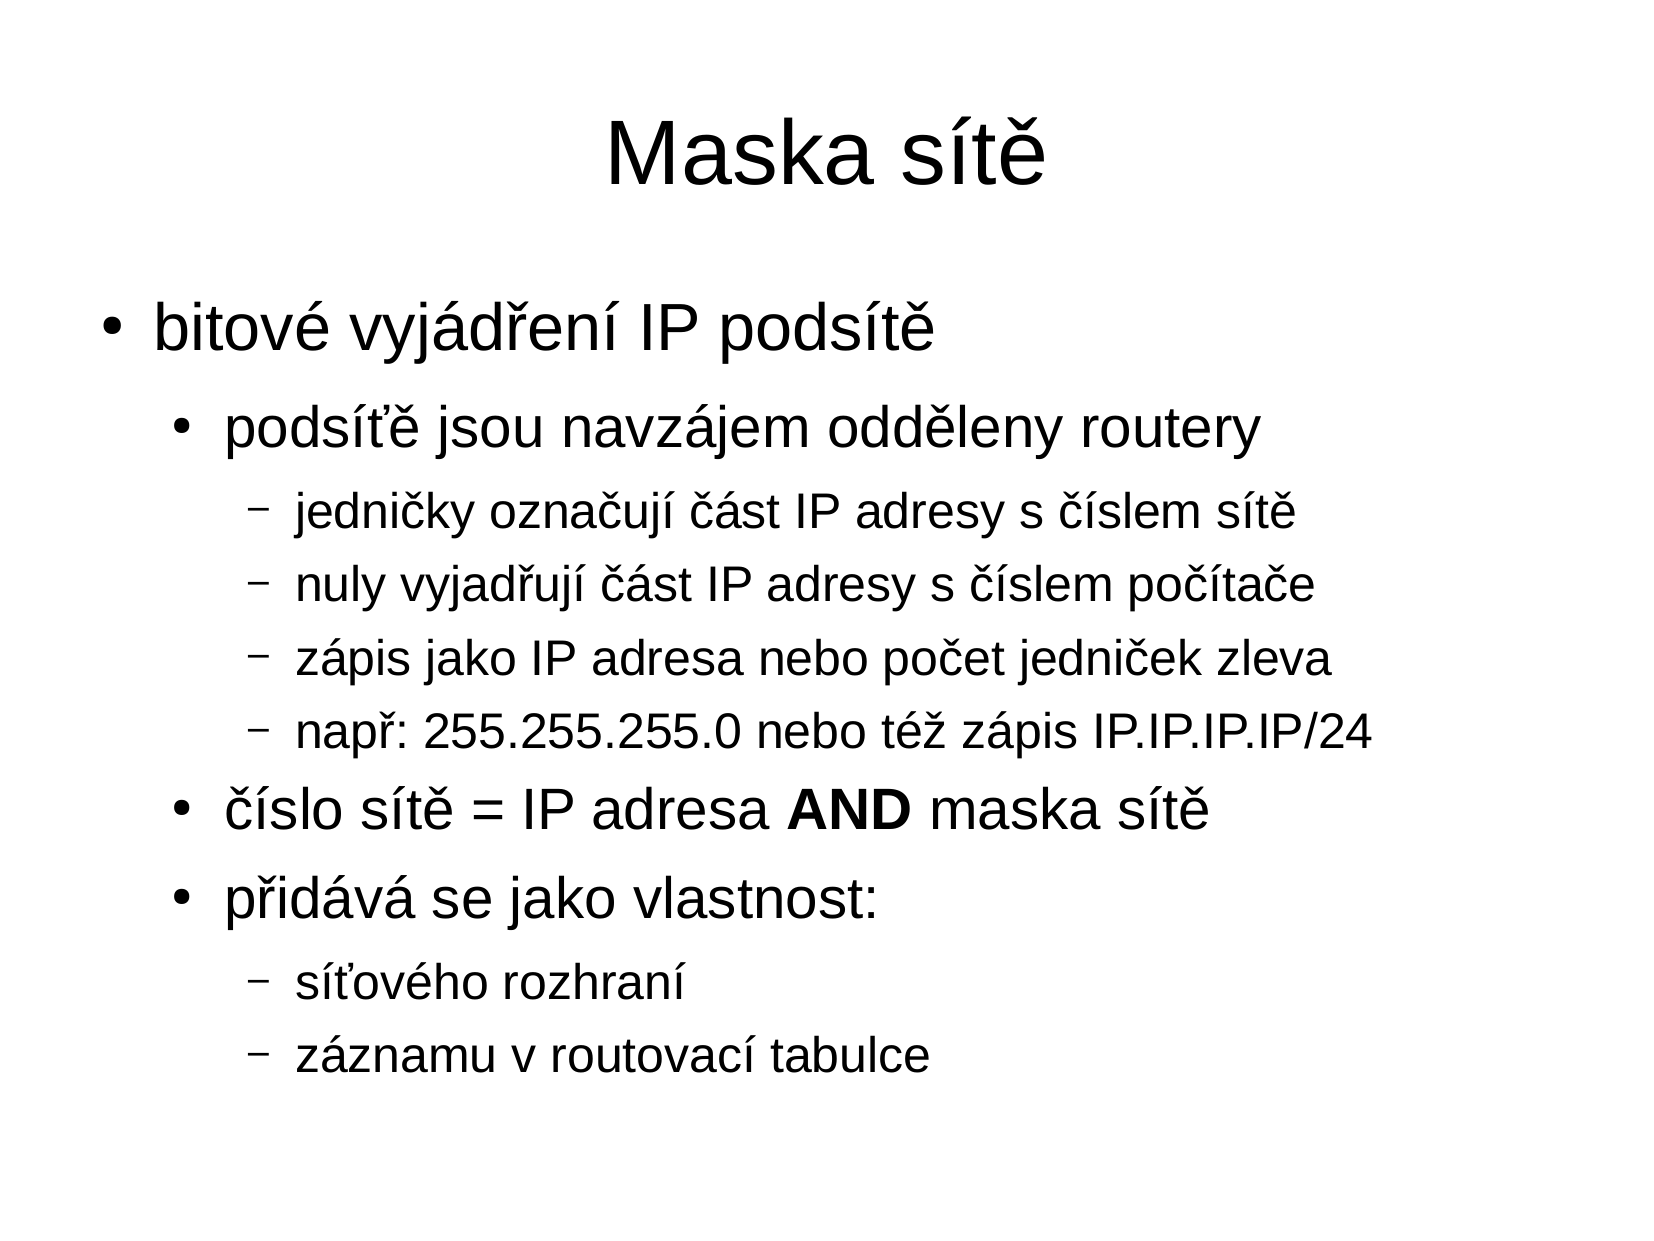

# Maska sítě
bitové vyjádření IP podsítě
podsíťě jsou navzájem odděleny routery
jedničky označují část IP adresy s číslem sítě
nuly vyjadřují část IP adresy s číslem počítače
zápis jako IP adresa nebo počet jedniček zleva
např: 255.255.255.0 nebo též zápis IP.IP.IP.IP/24
číslo sítě = IP adresa AND maska sítě
přidává se jako vlastnost:
síťového rozhraní
záznamu v routovací tabulce